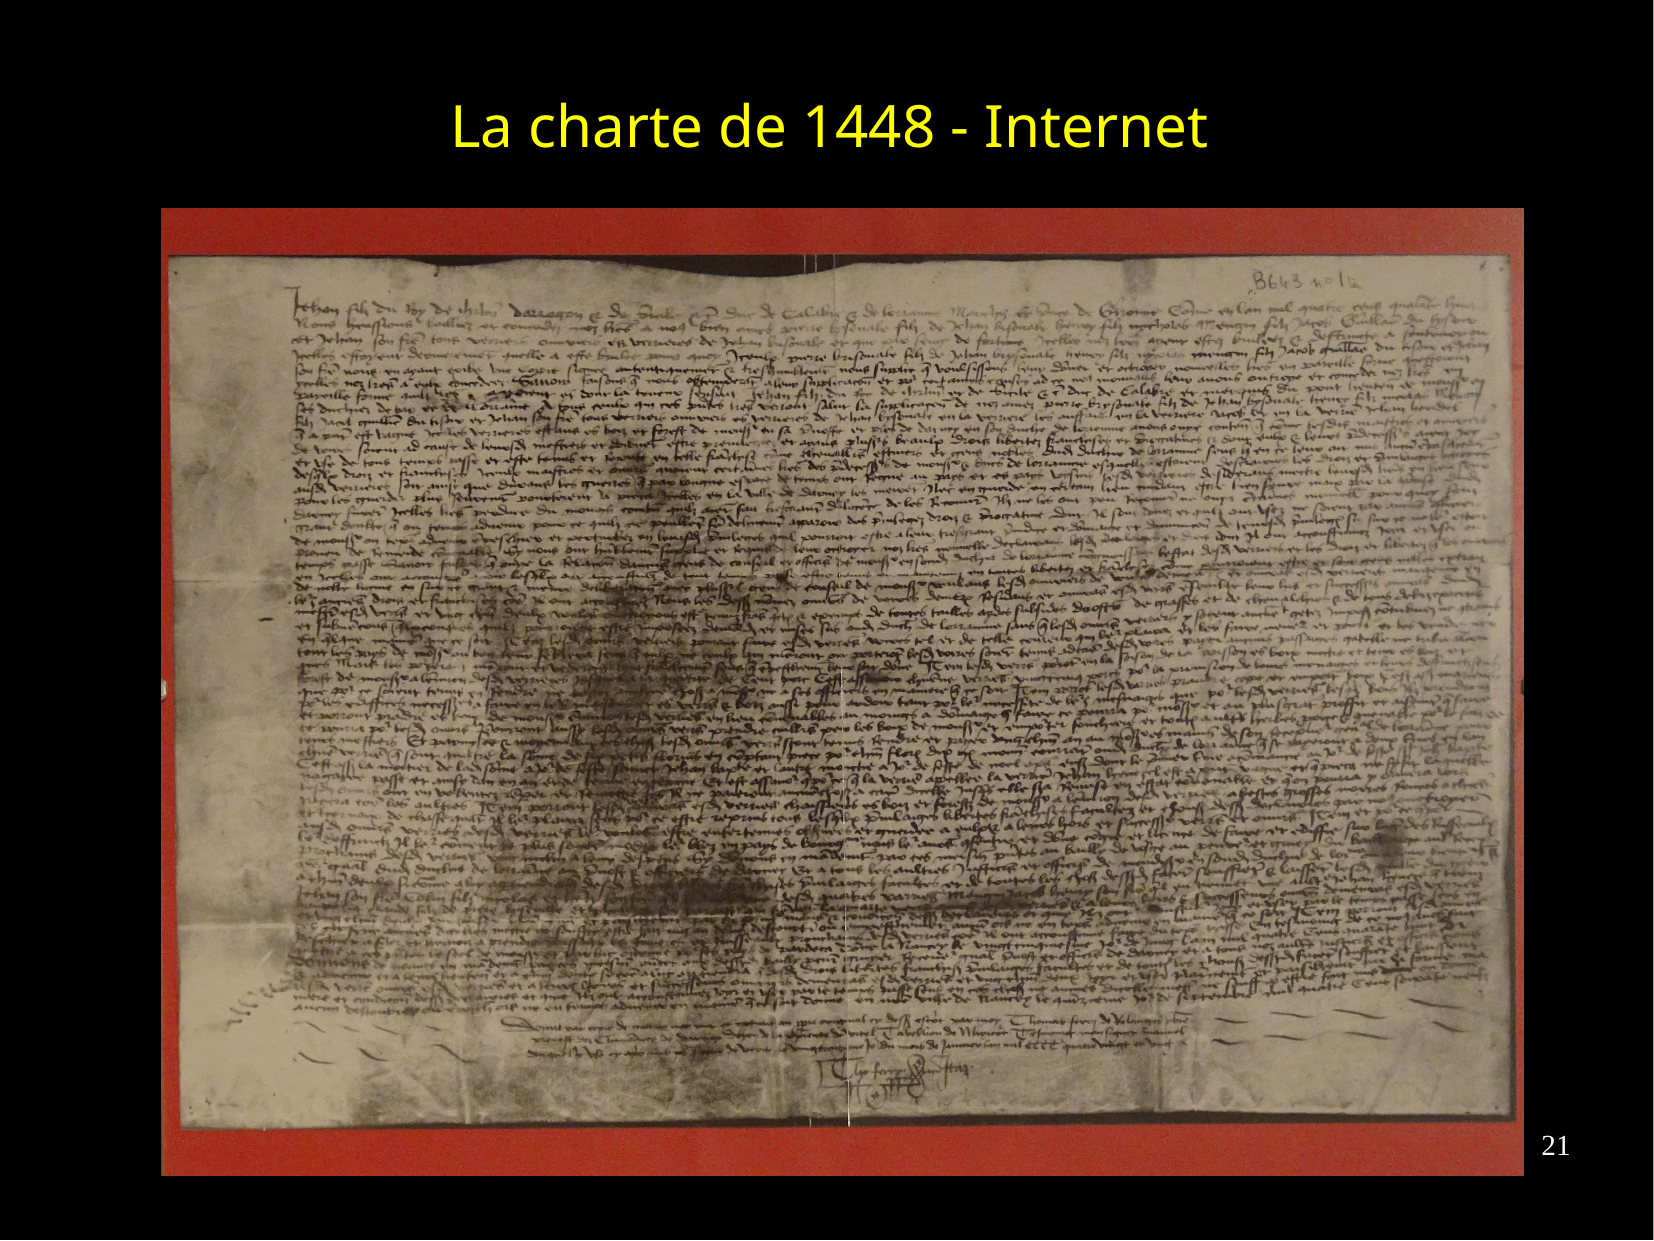

# La charte de 1448 - Internet
21